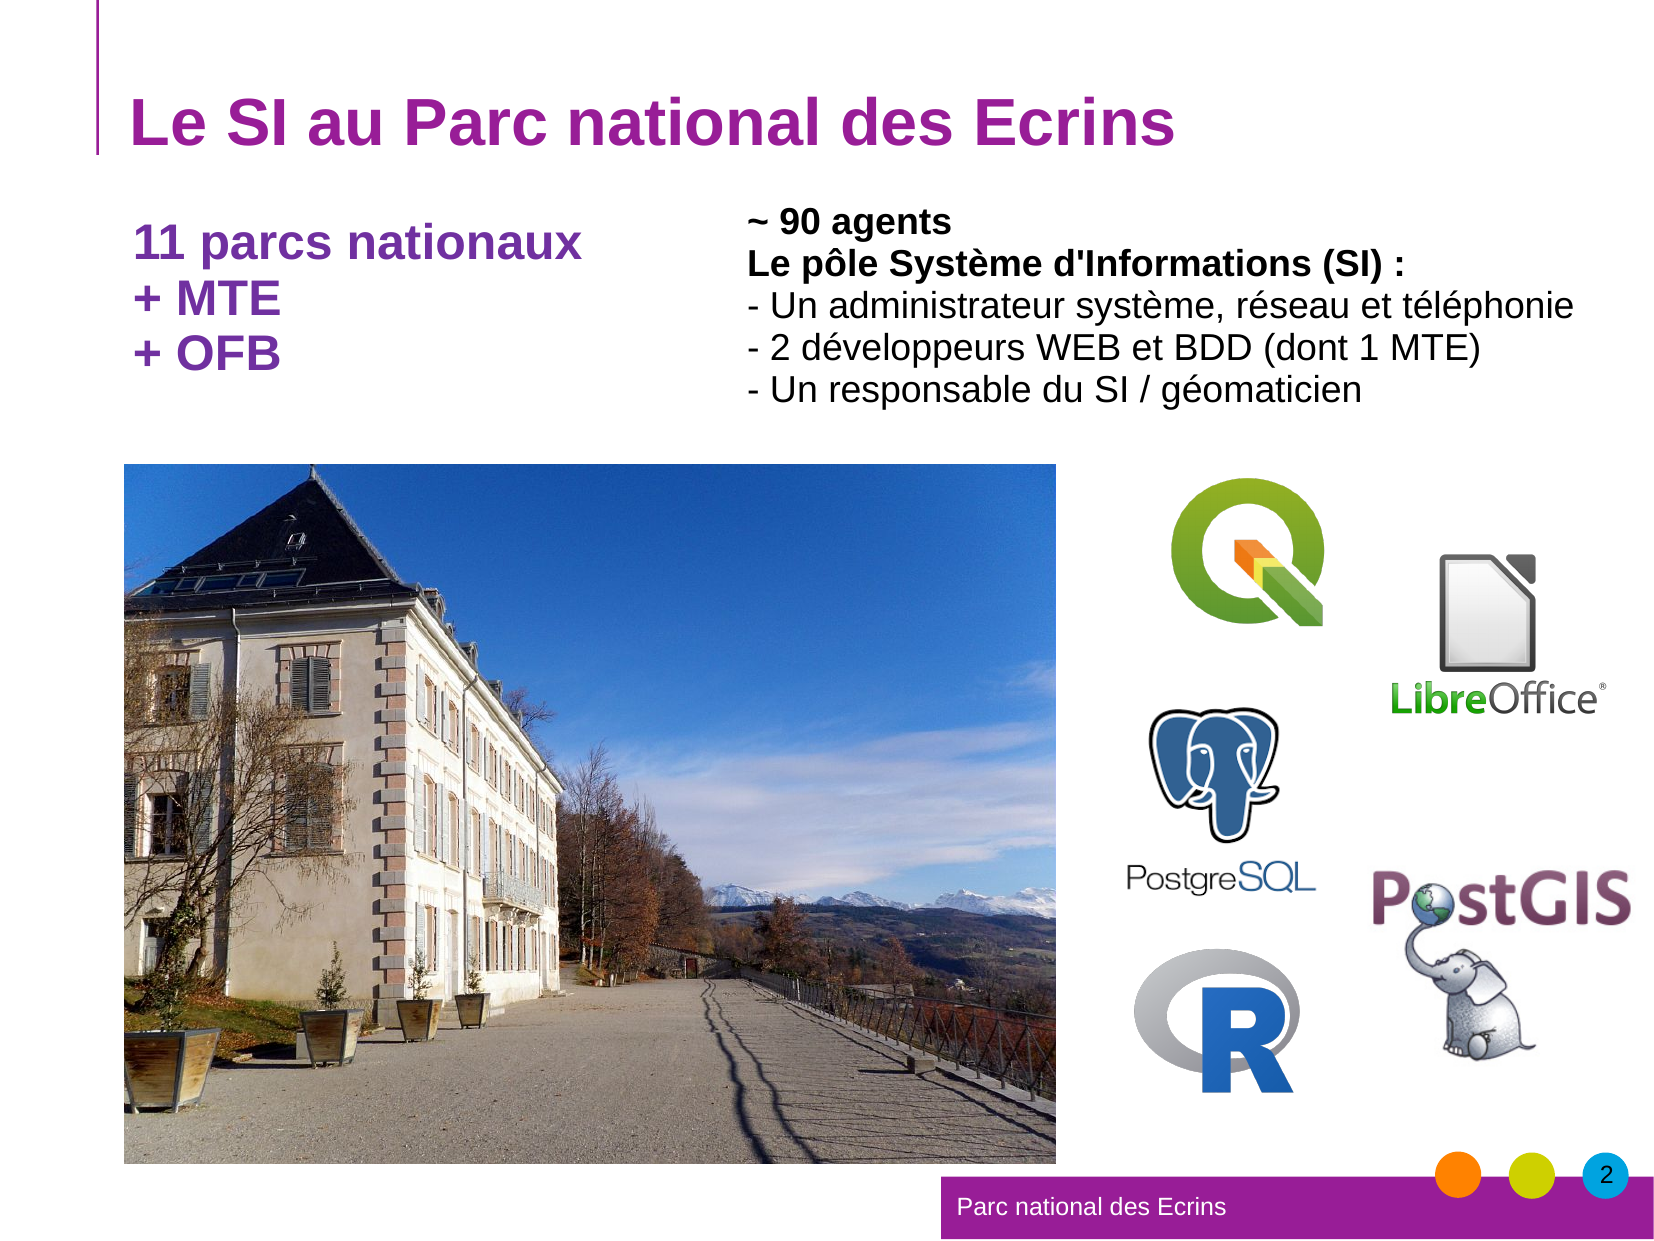

# Le SI au Parc national des Ecrins
~ 90 agents
Le pôle Système d'Informations (SI) :
- Un administrateur système, réseau et téléphonie
- 2 développeurs WEB et BDD (dont 1 MTE)
- Un responsable du SI / géomaticien
11 parcs nationaux
+ MTE
+ OFB